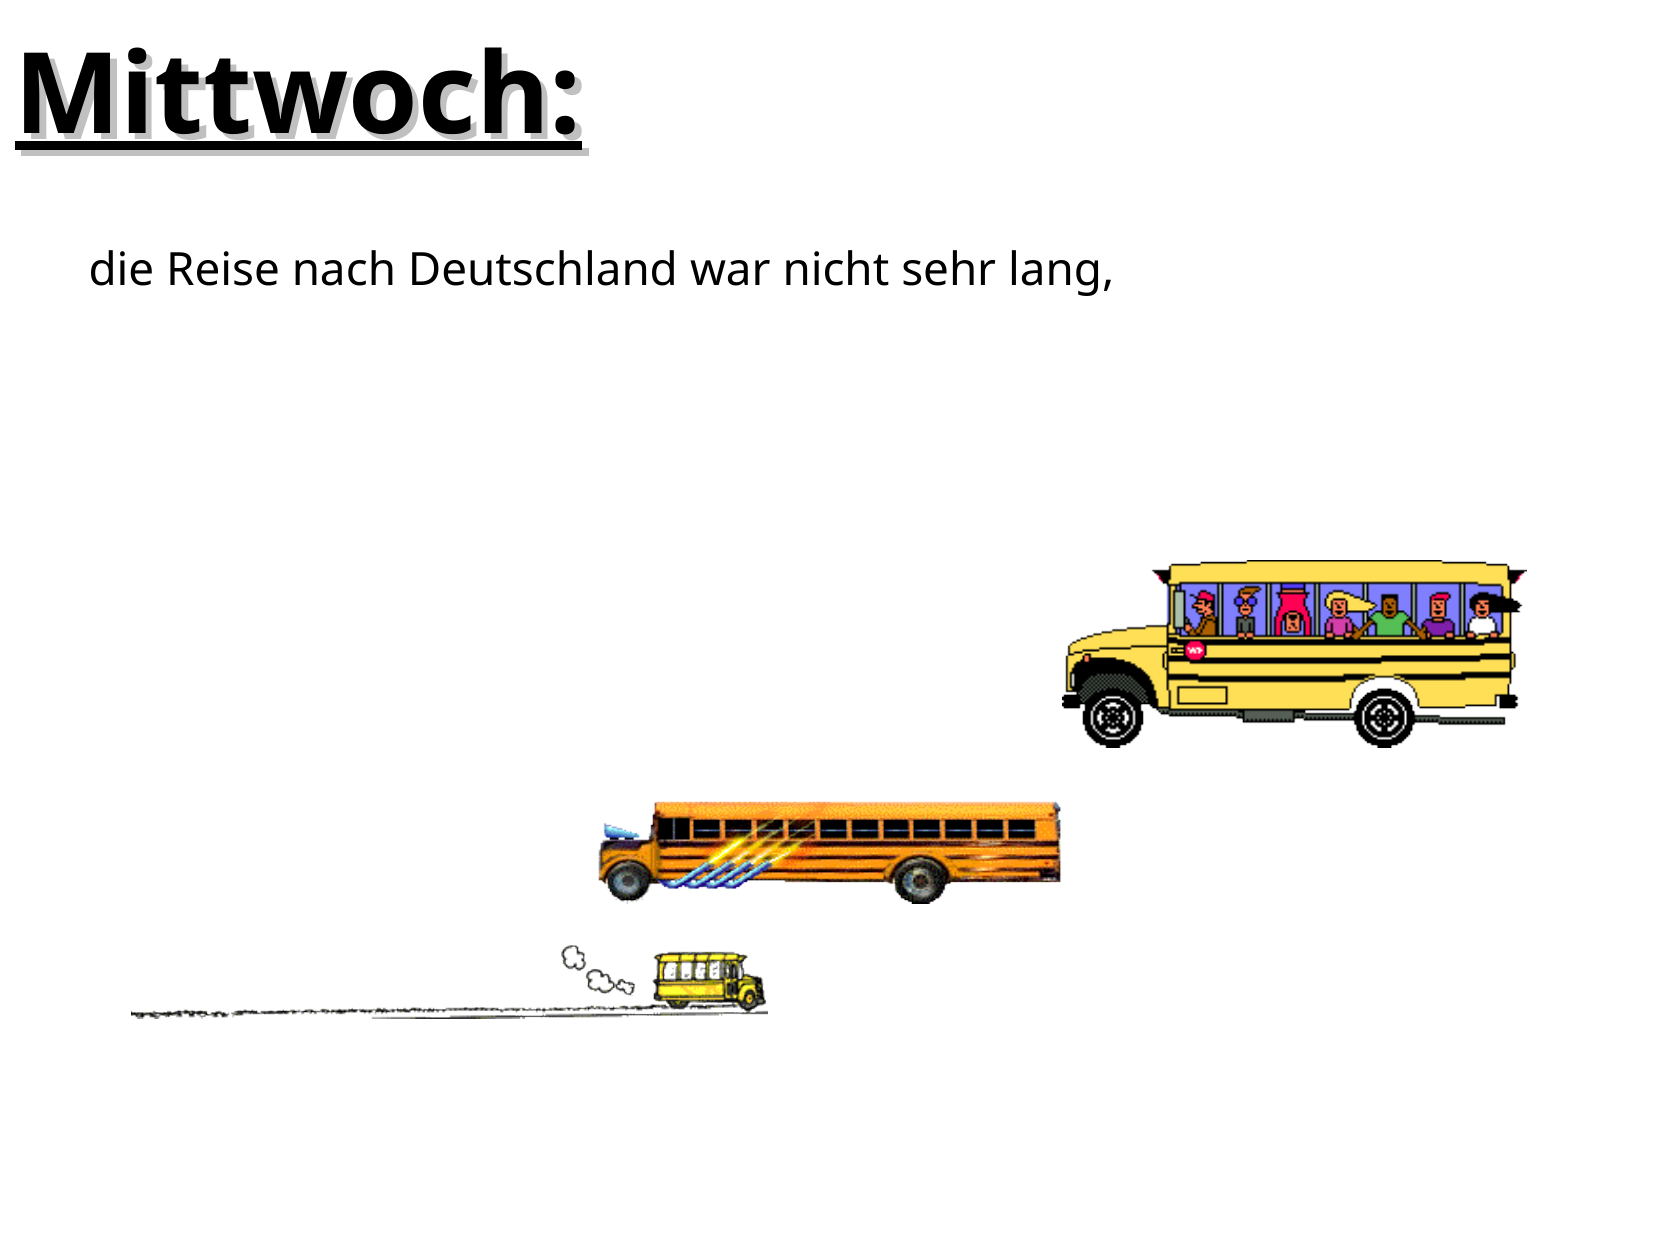

Mittwoch:
die Reise nach Deutschland war nicht sehr lang,